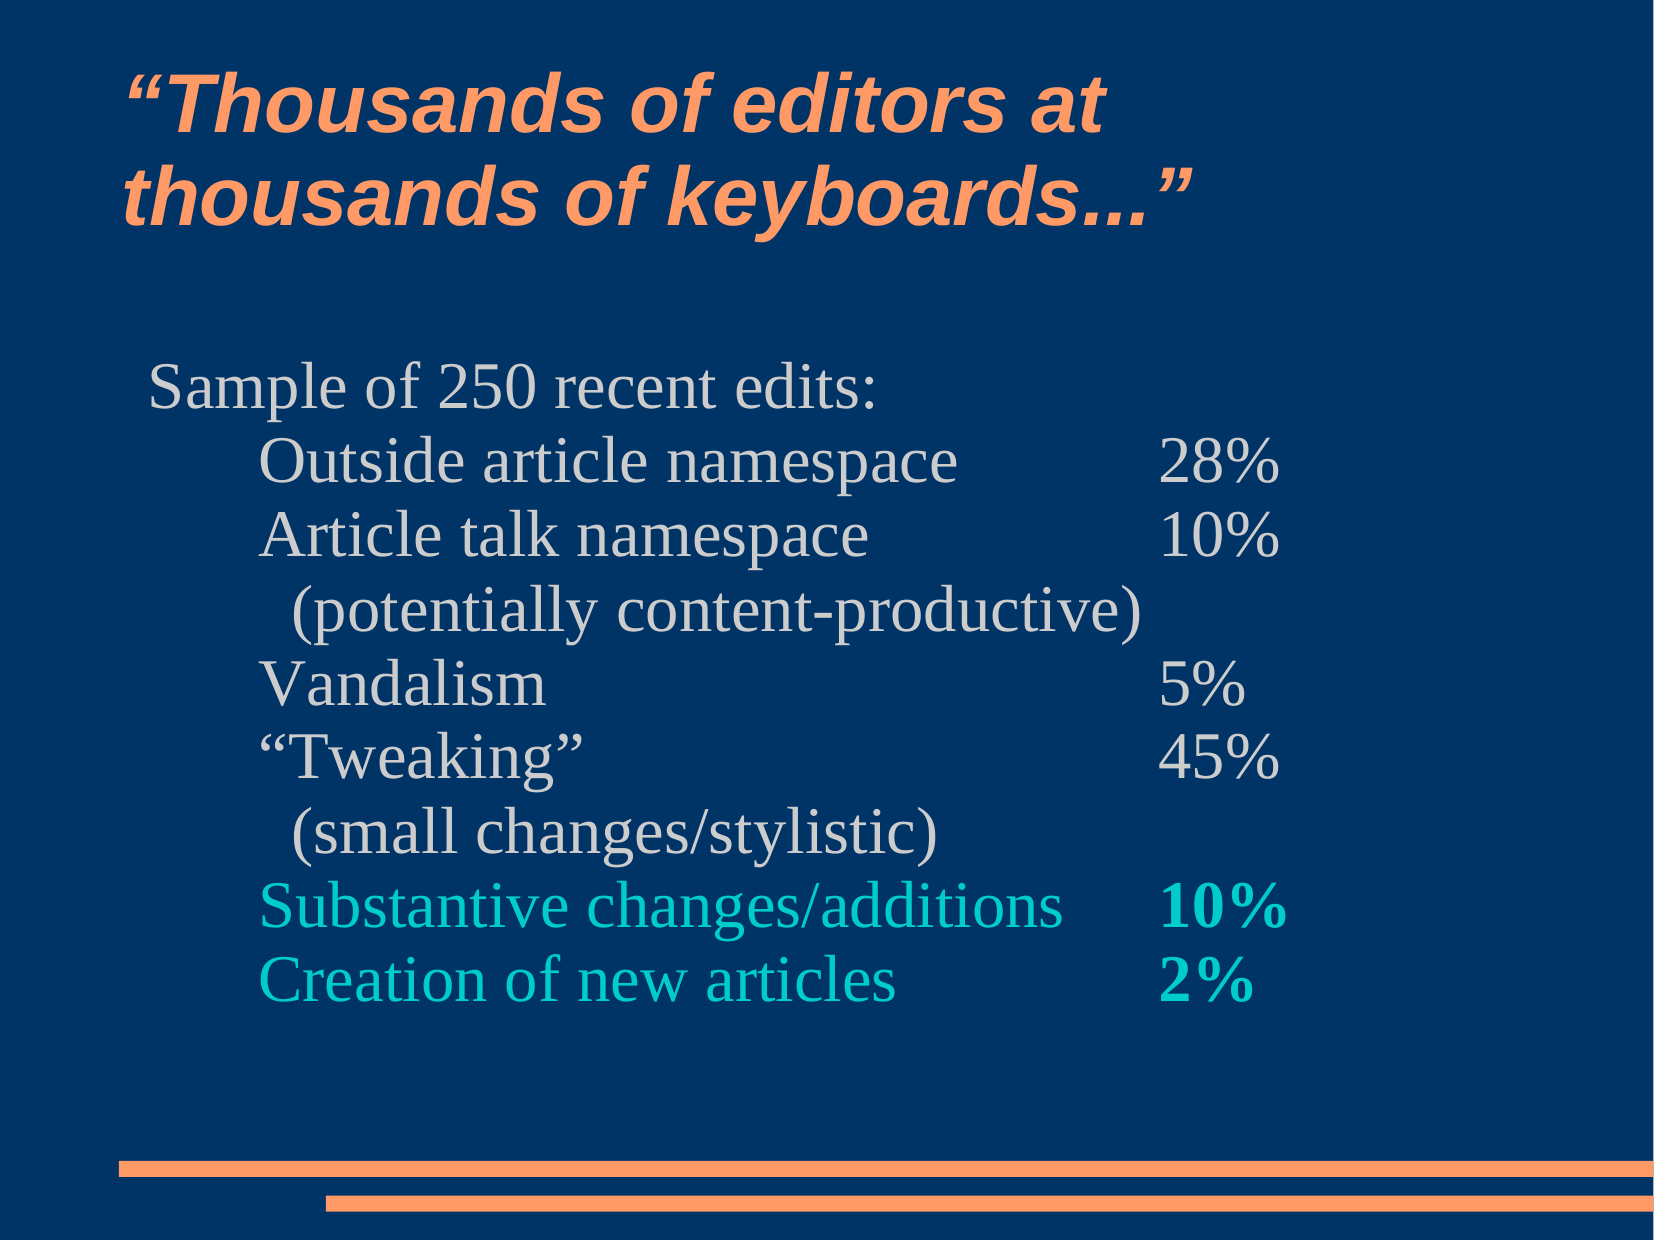

# “Thousands of editors at thousands of keyboards...”
Sample of 250 recent edits:
	Outside article namespace			28%
	Article talk namespace 				10%
	 (potentially content-productive)
	Vandalism									5%
	“Tweaking”								45%
	 (small changes/stylistic)
	Substantive changes/additions		10%
	Creation of new articles				2%